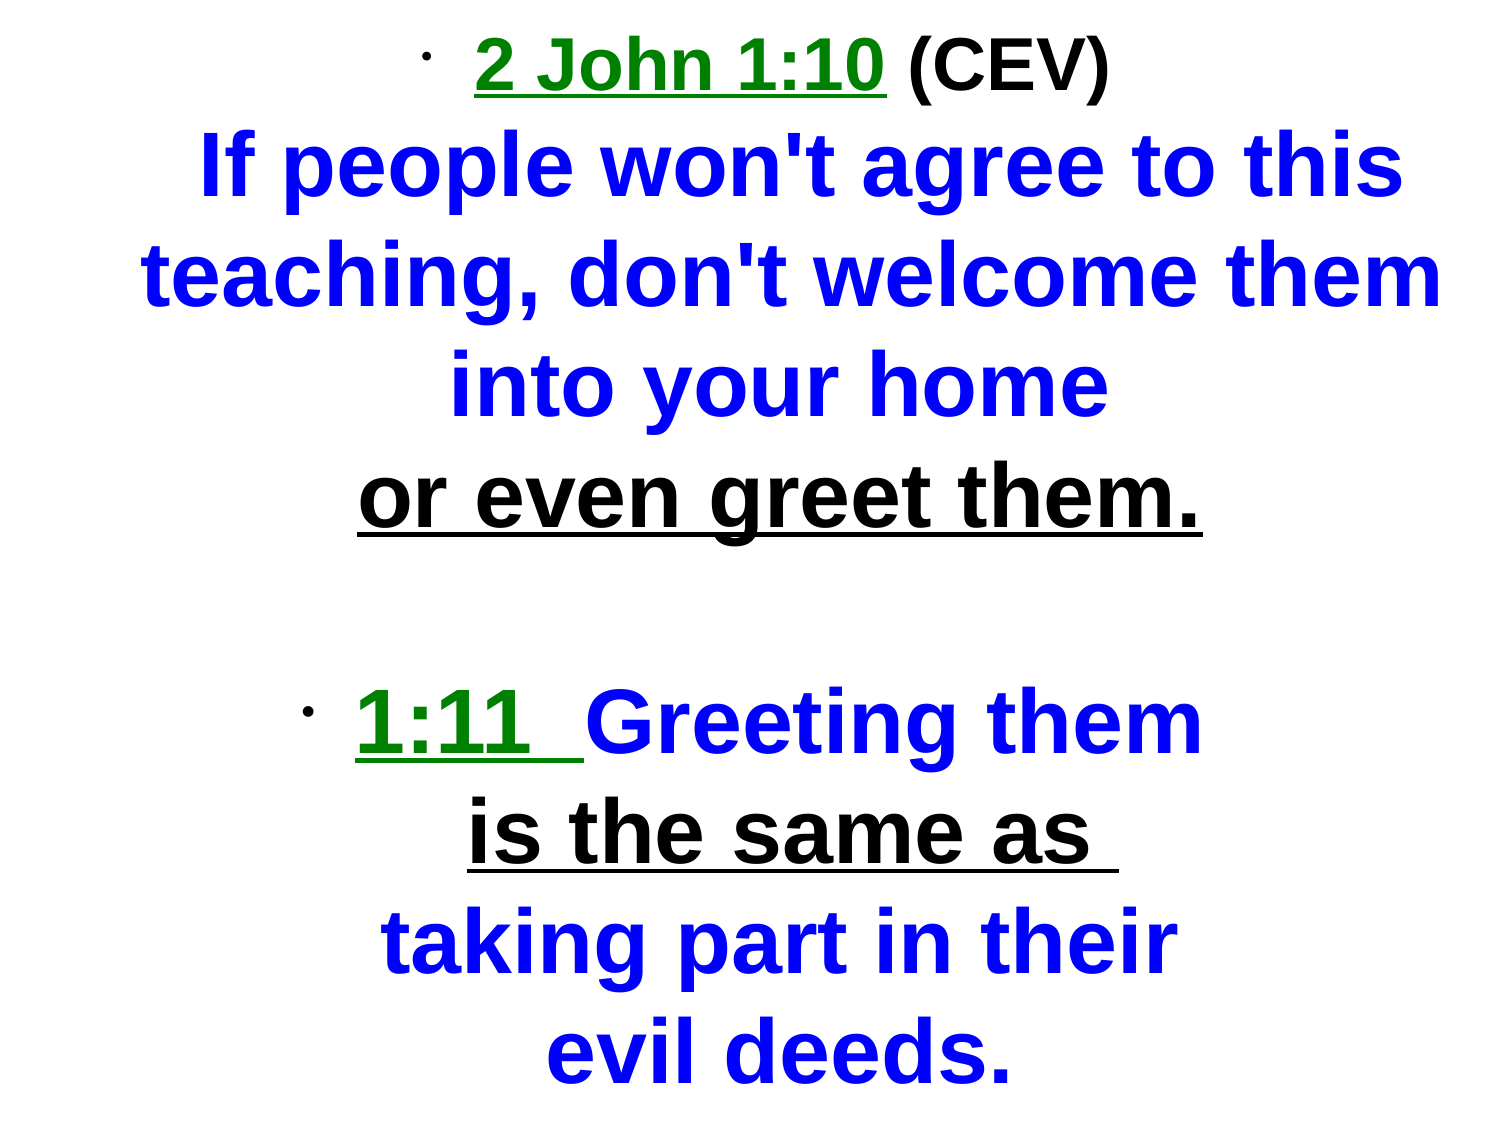

# 2 John 1:10 (CEV) If people won't agree to this teaching, don't welcome them into your home or even greet them.
1:11 Greeting them
is the same as
taking part in their
evil deeds.